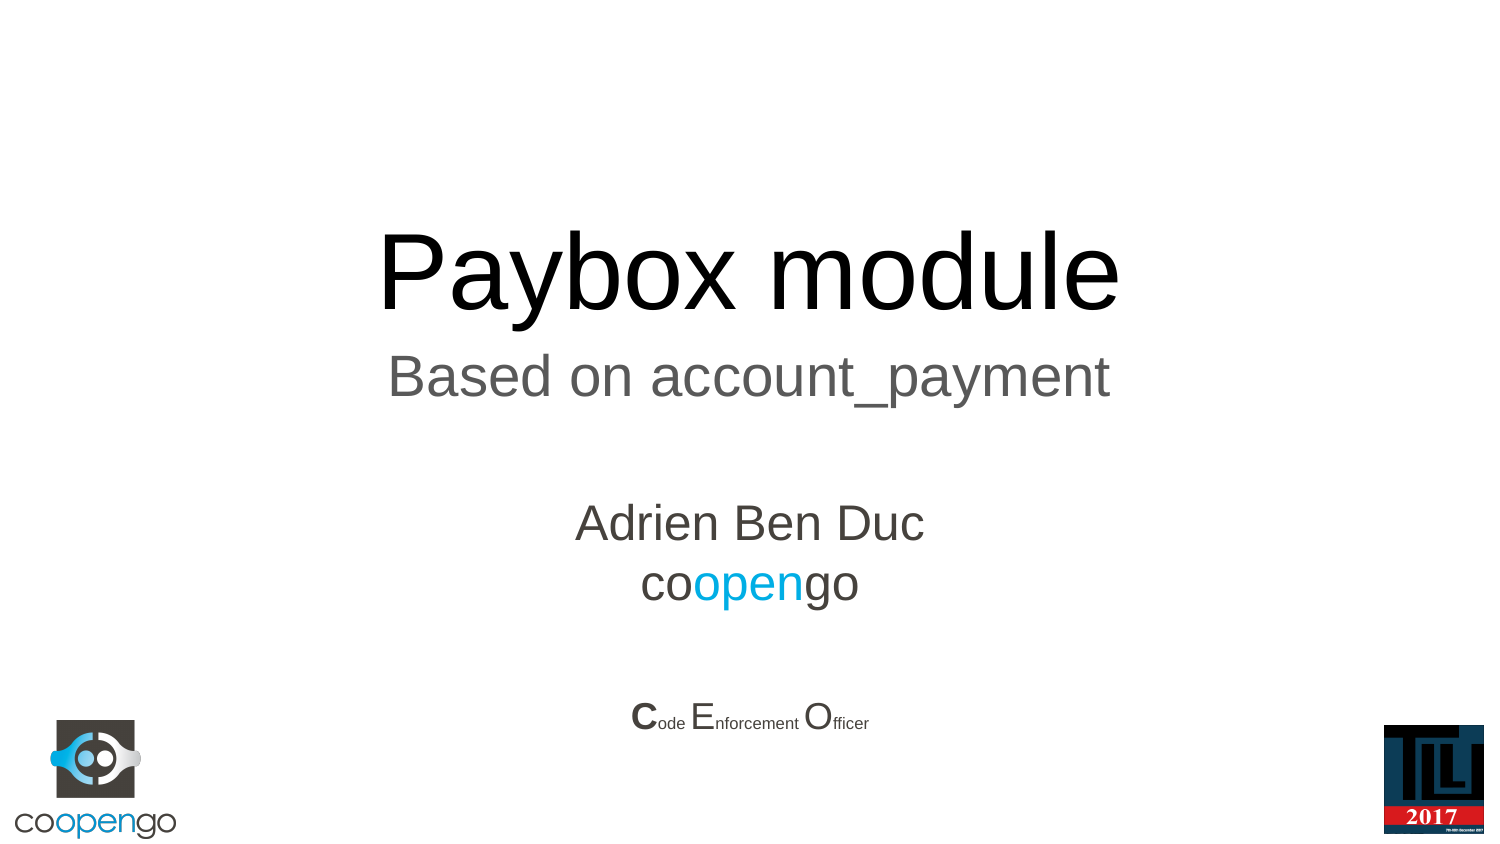

# Paybox module
Based on account_payment
Adrien Ben Duc
coopengo
Code Enforcement Officer